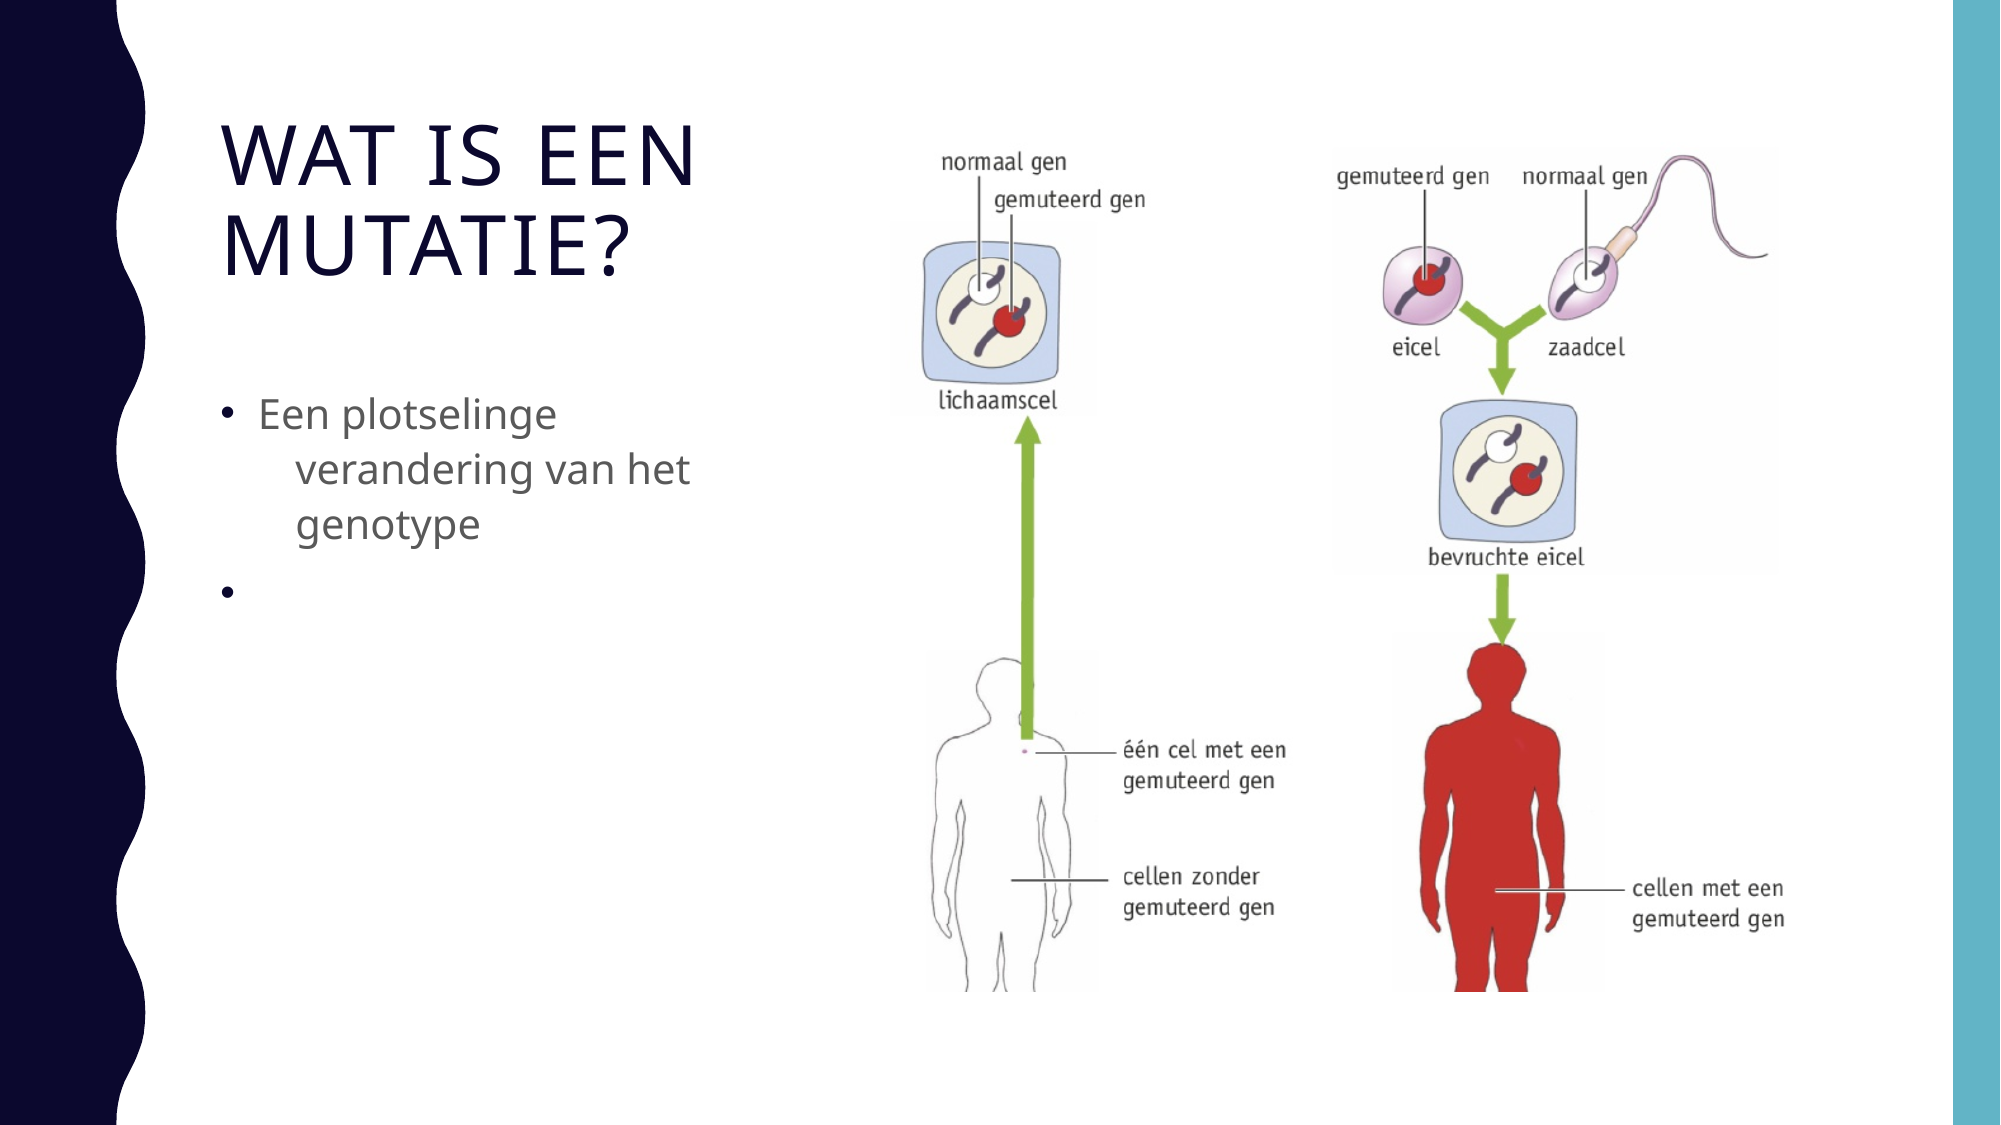

# Wat is een mutatie?
Een plotselinge verandering van het genotype